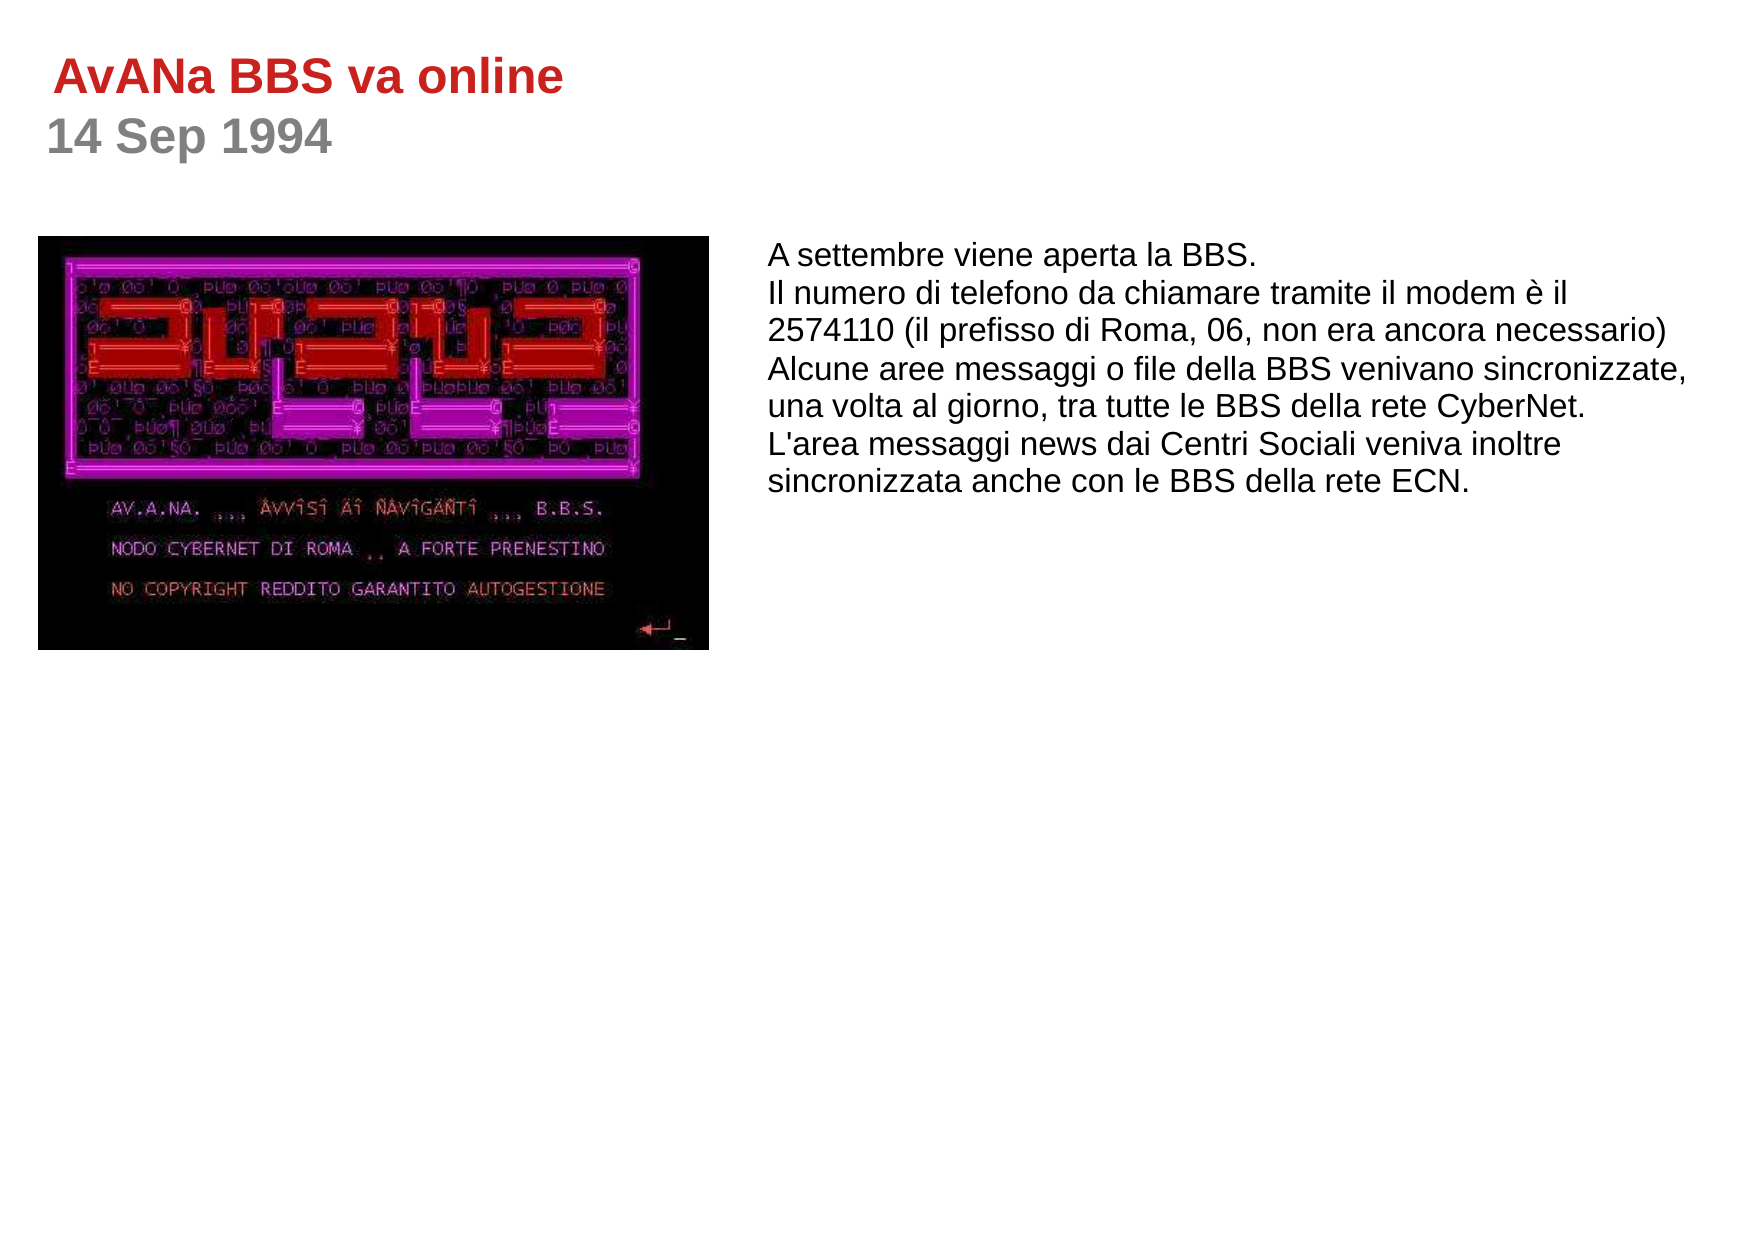

# AvANa BBS va online
14 Sep 1994
A settembre viene aperta la BBS.
Il numero di telefono da chiamare tramite il modem è il 2574110 (il prefisso di Roma, 06, non era ancora necessario)
Alcune aree messaggi o file della BBS venivano sincronizzate, una volta al giorno, tra tutte le BBS della rete CyberNet.
L'area messaggi news dai Centri Sociali veniva inoltre sincronizzata anche con le BBS della rete ECN.